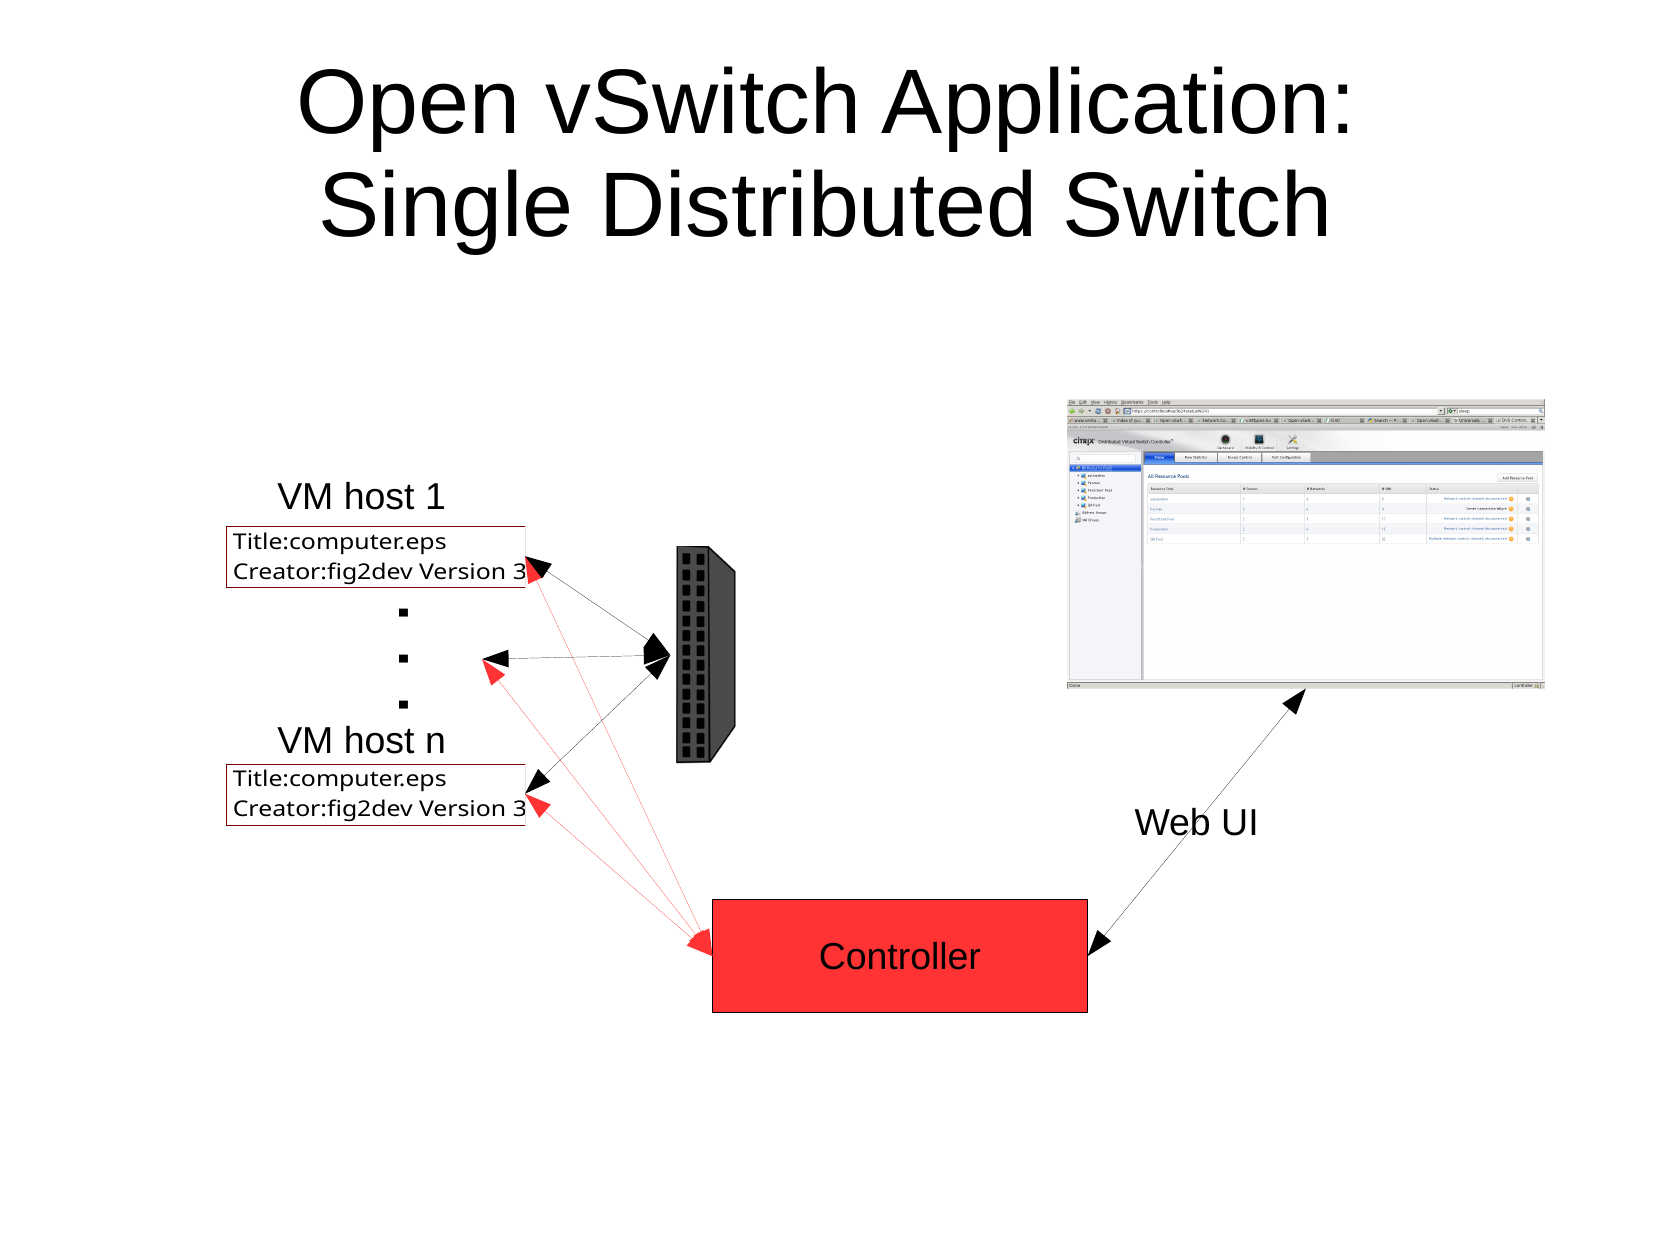

# Open vSwitch Application: Single Distributed Switch
VM host 1
. . .
VM host n
Controller